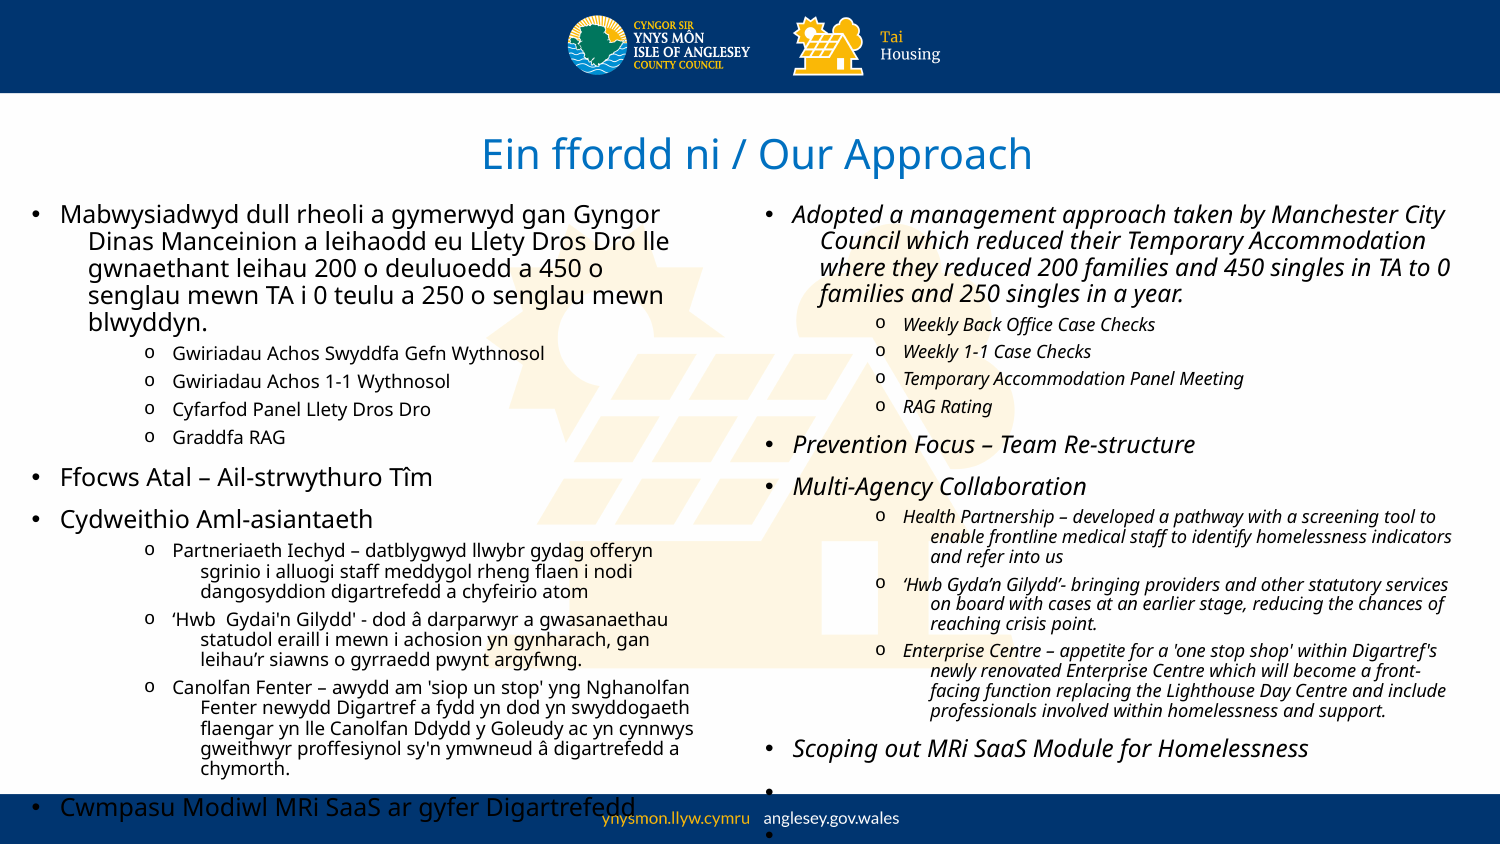

# Ein ffordd ni / Our Approach
Mabwysiadwyd dull rheoli a gymerwyd gan Gyngor Dinas Manceinion a leihaodd eu Llety Dros Dro lle gwnaethant leihau 200 o deuluoedd a 450 o senglau mewn TA i 0 teulu a 250 o senglau mewn blwyddyn.
Gwiriadau Achos Swyddfa Gefn Wythnosol​
Gwiriadau Achos 1-1 Wythnosol
Cyfarfod Panel Llety Dros Dro
Graddfa RAG
Ffocws Atal – Ail-strwythuro Tîm​
Cydweithio Aml-asiantaeth
Partneriaeth Iechyd – datblygwyd llwybr gydag offeryn sgrinio i alluogi staff meddygol rheng flaen i nodi dangosyddion digartrefedd a chyfeirio atom
‘Hwb Gydai'n Gilydd' - dod â darparwyr a gwasanaethau statudol eraill i mewn i achosion yn gynharach, gan leihau’r siawns o gyrraedd pwynt argyfwng.
Canolfan Fenter – awydd am 'siop un stop' yng Nghanolfan Fenter newydd Digartref a fydd yn dod yn swyddogaeth flaengar yn lle Canolfan Ddydd y Goleudy ac yn cynnwys gweithwyr proffesiynol sy'n ymwneud â digartrefedd a chymorth.
Cwmpasu Modiwl MRi SaaS ar gyfer Digartrefedd
Adopted a management approach taken by Manchester City Council which reduced their Temporary Accommodation where they reduced 200 families and 450 singles in TA to 0 families and 250 singles in a year.
Weekly Back Office Case Checks
Weekly 1-1 Case Checks
Temporary Accommodation Panel Meeting
RAG Rating
Prevention Focus – Team Re-structure
Multi-Agency Collaboration
Health Partnership – developed a pathway with a screening tool to enable frontline medical staff to identify homelessness indicators and refer into us
‘Hwb Gyda’n Gilydd’- bringing providers and other statutory services on board with cases at an earlier stage, reducing the chances of reaching crisis point.
Enterprise Centre – appetite for a 'one stop shop' within Digartref's newly renovated Enterprise Centre which will become a front-facing function replacing the Lighthouse Day Centre and include professionals involved within homelessness and support.
Scoping out MRi SaaS Module for Homelessness